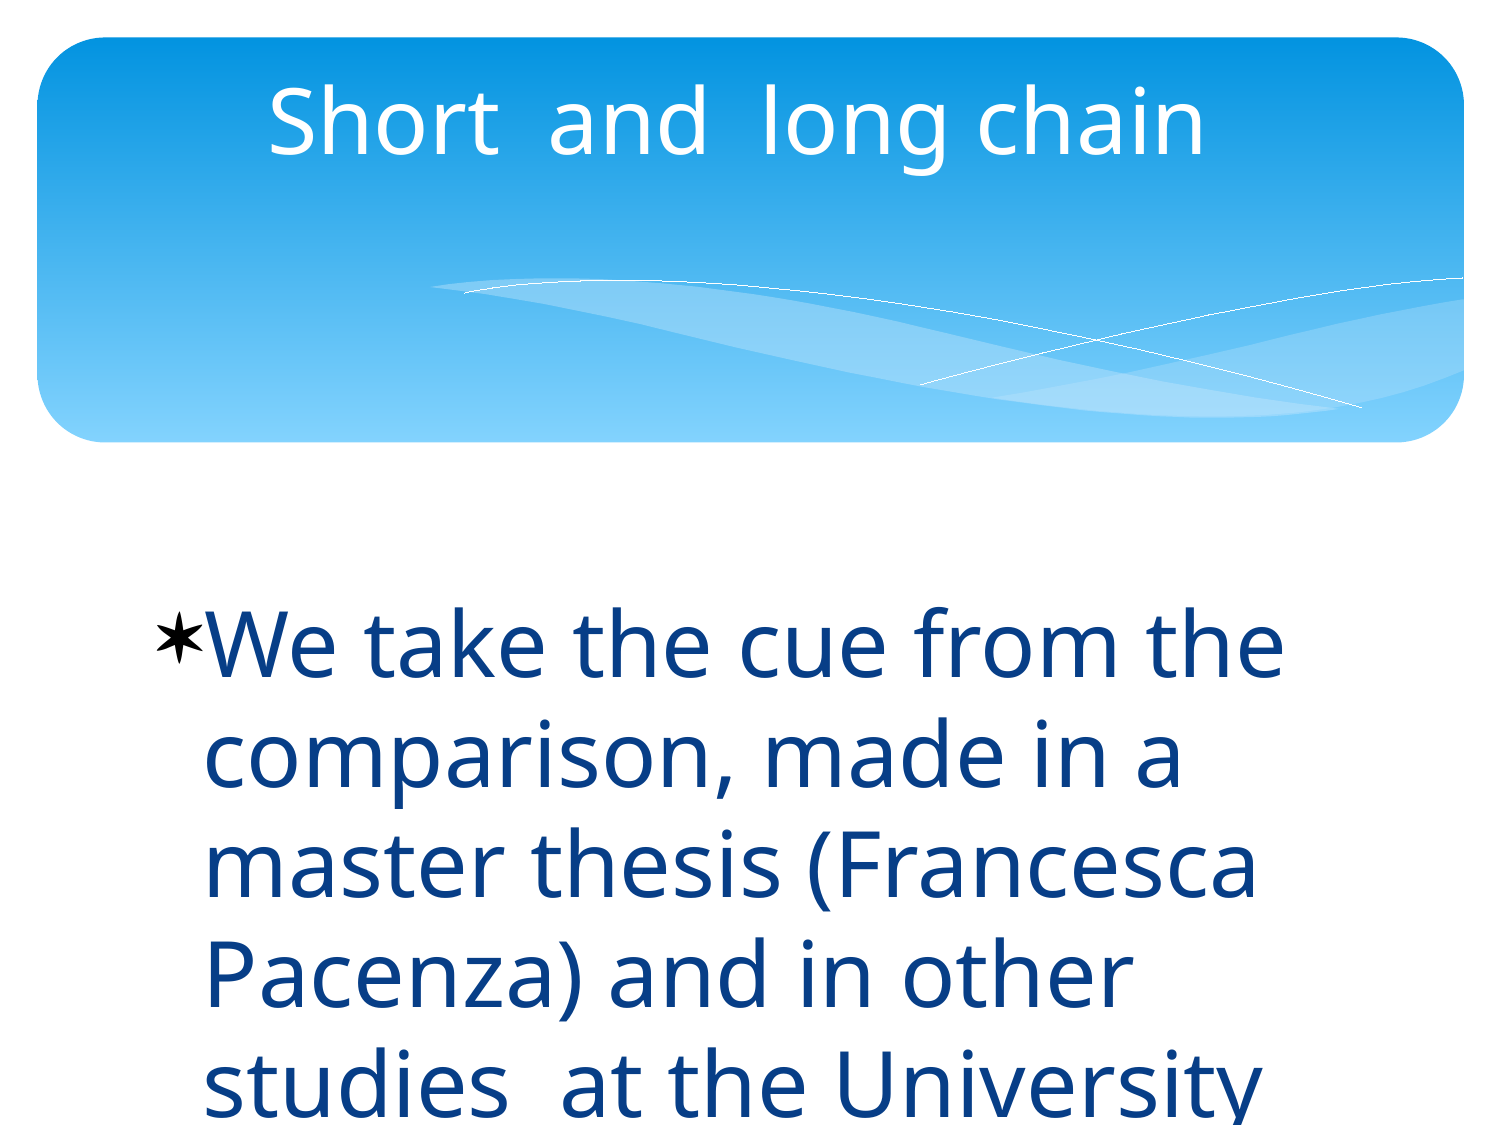

Short and long chain
# We take the cue from the comparison, made in a master thesis (Francesca Pacenza) and in other studies at the University of Trento – Economics and Sociology, between the short and long chain system